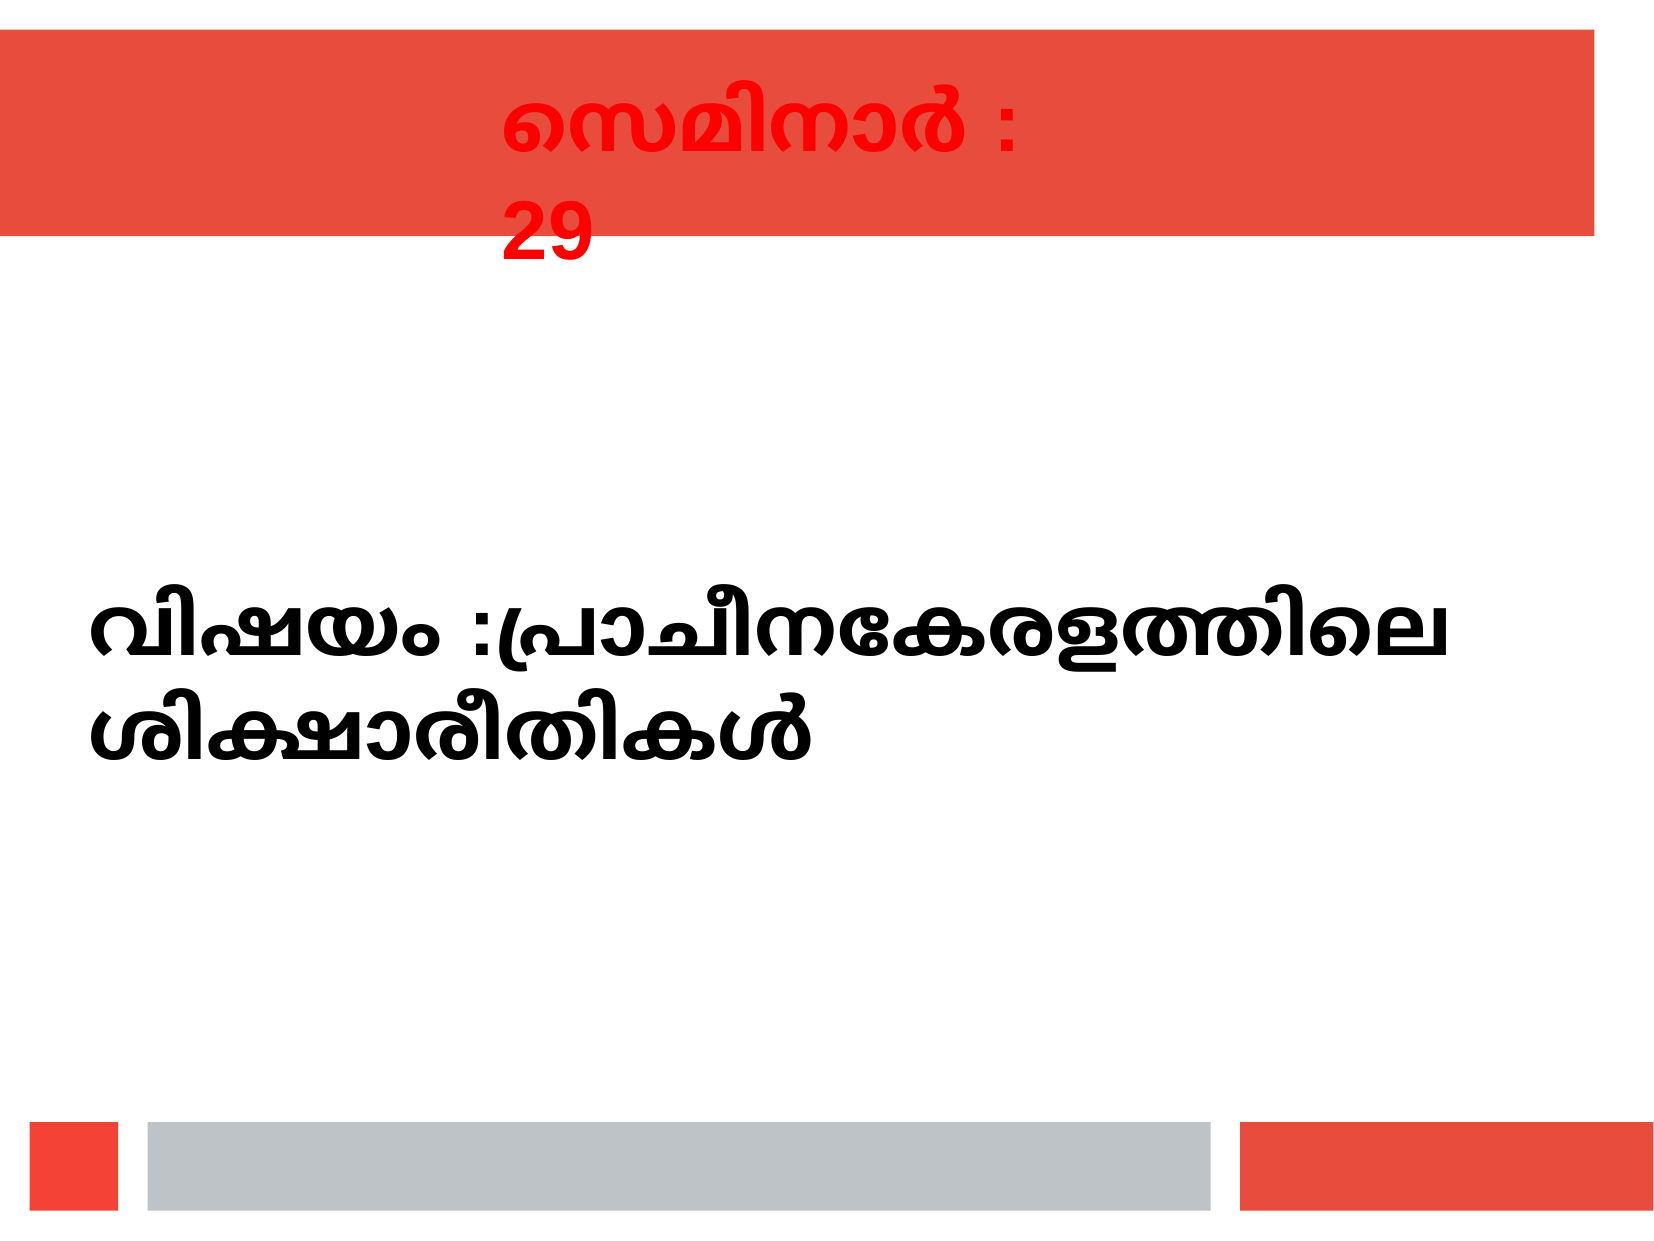

സെമിനാർ : 29
# വിഷയം :പ്രാചീനകേരളത്തിലെ ശിക്ഷാരീതികൾ